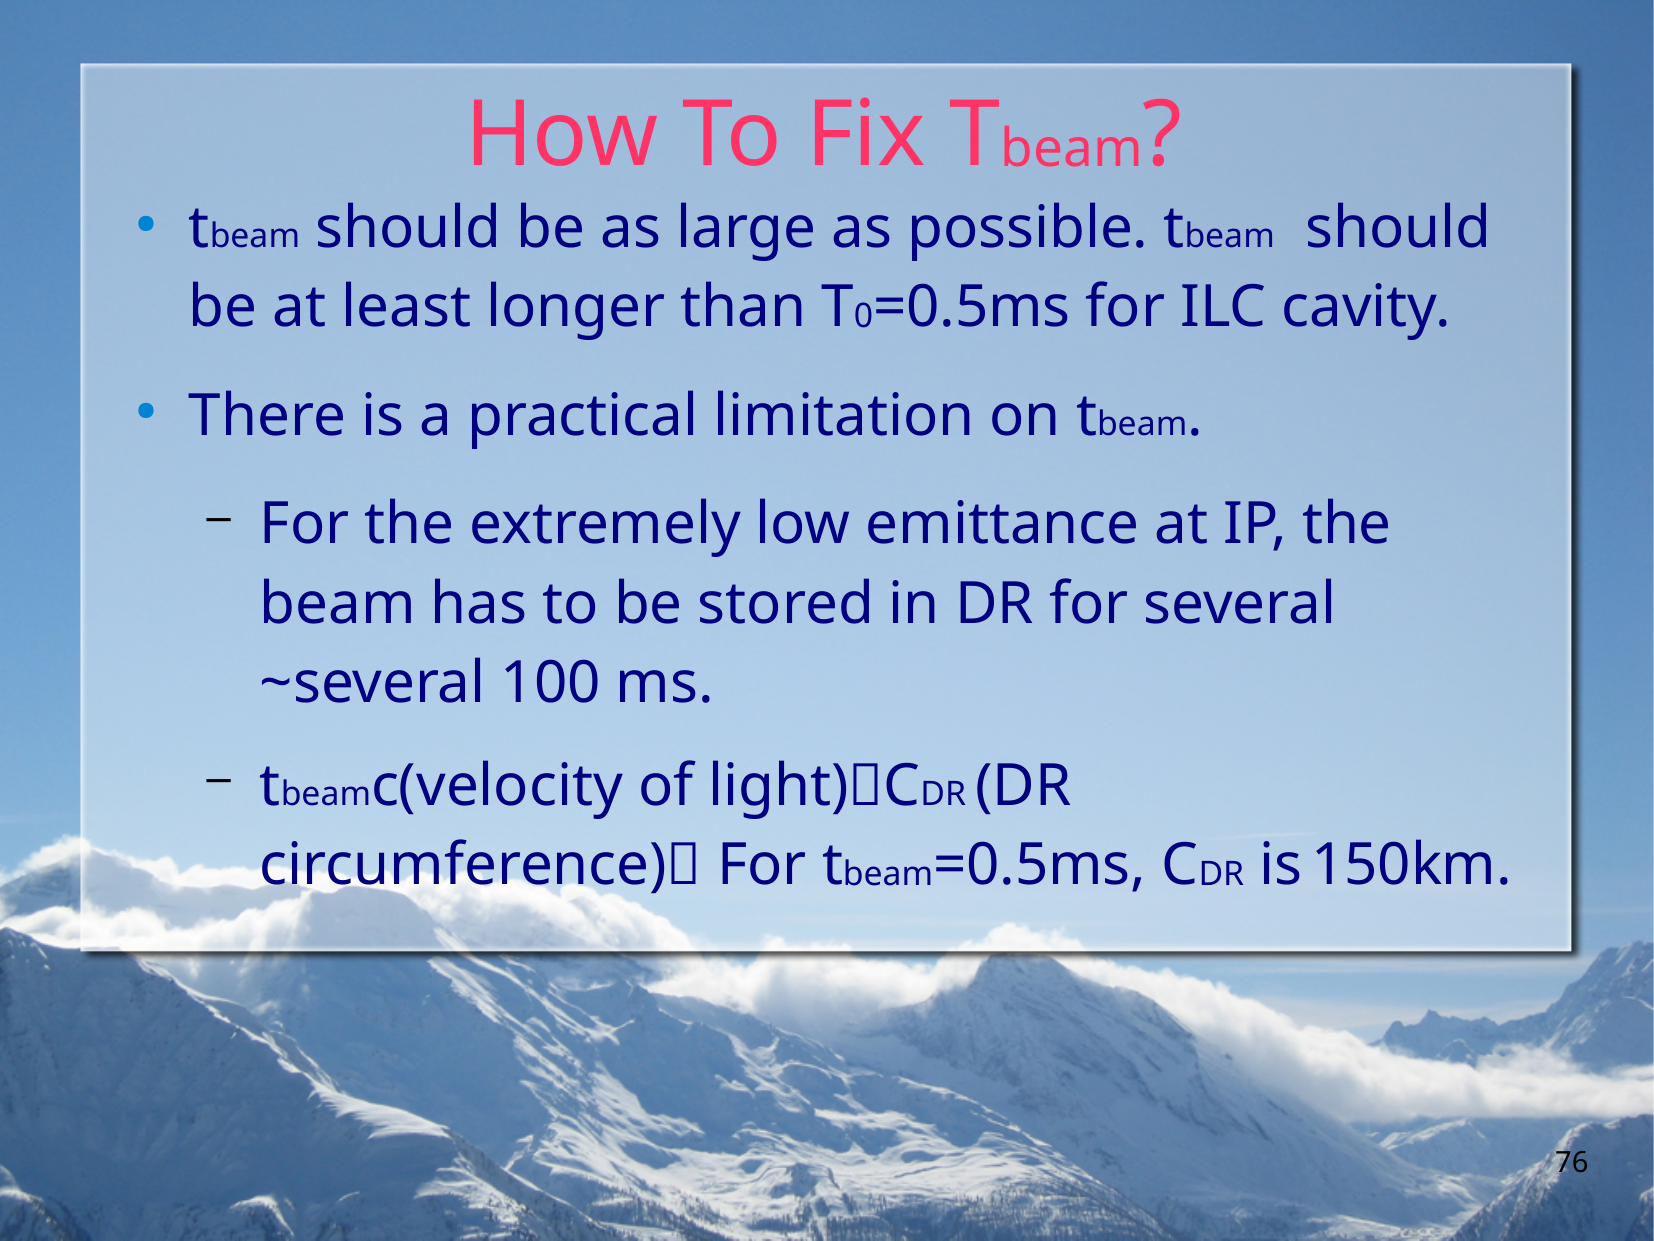

# How To Fix Tbeam?
tbeam should be as large as possible. tbeam should be at least longer than T0=0.5ms for ILC cavity.
There is a practical limitation on tbeam.
For the extremely low emittance at IP, the beam has to be stored in DR for several ~several 100 ms.
tbeamc(velocity of light)＝CDR (DR circumference)： For tbeam=0.5ms, CDR is 150km.
76